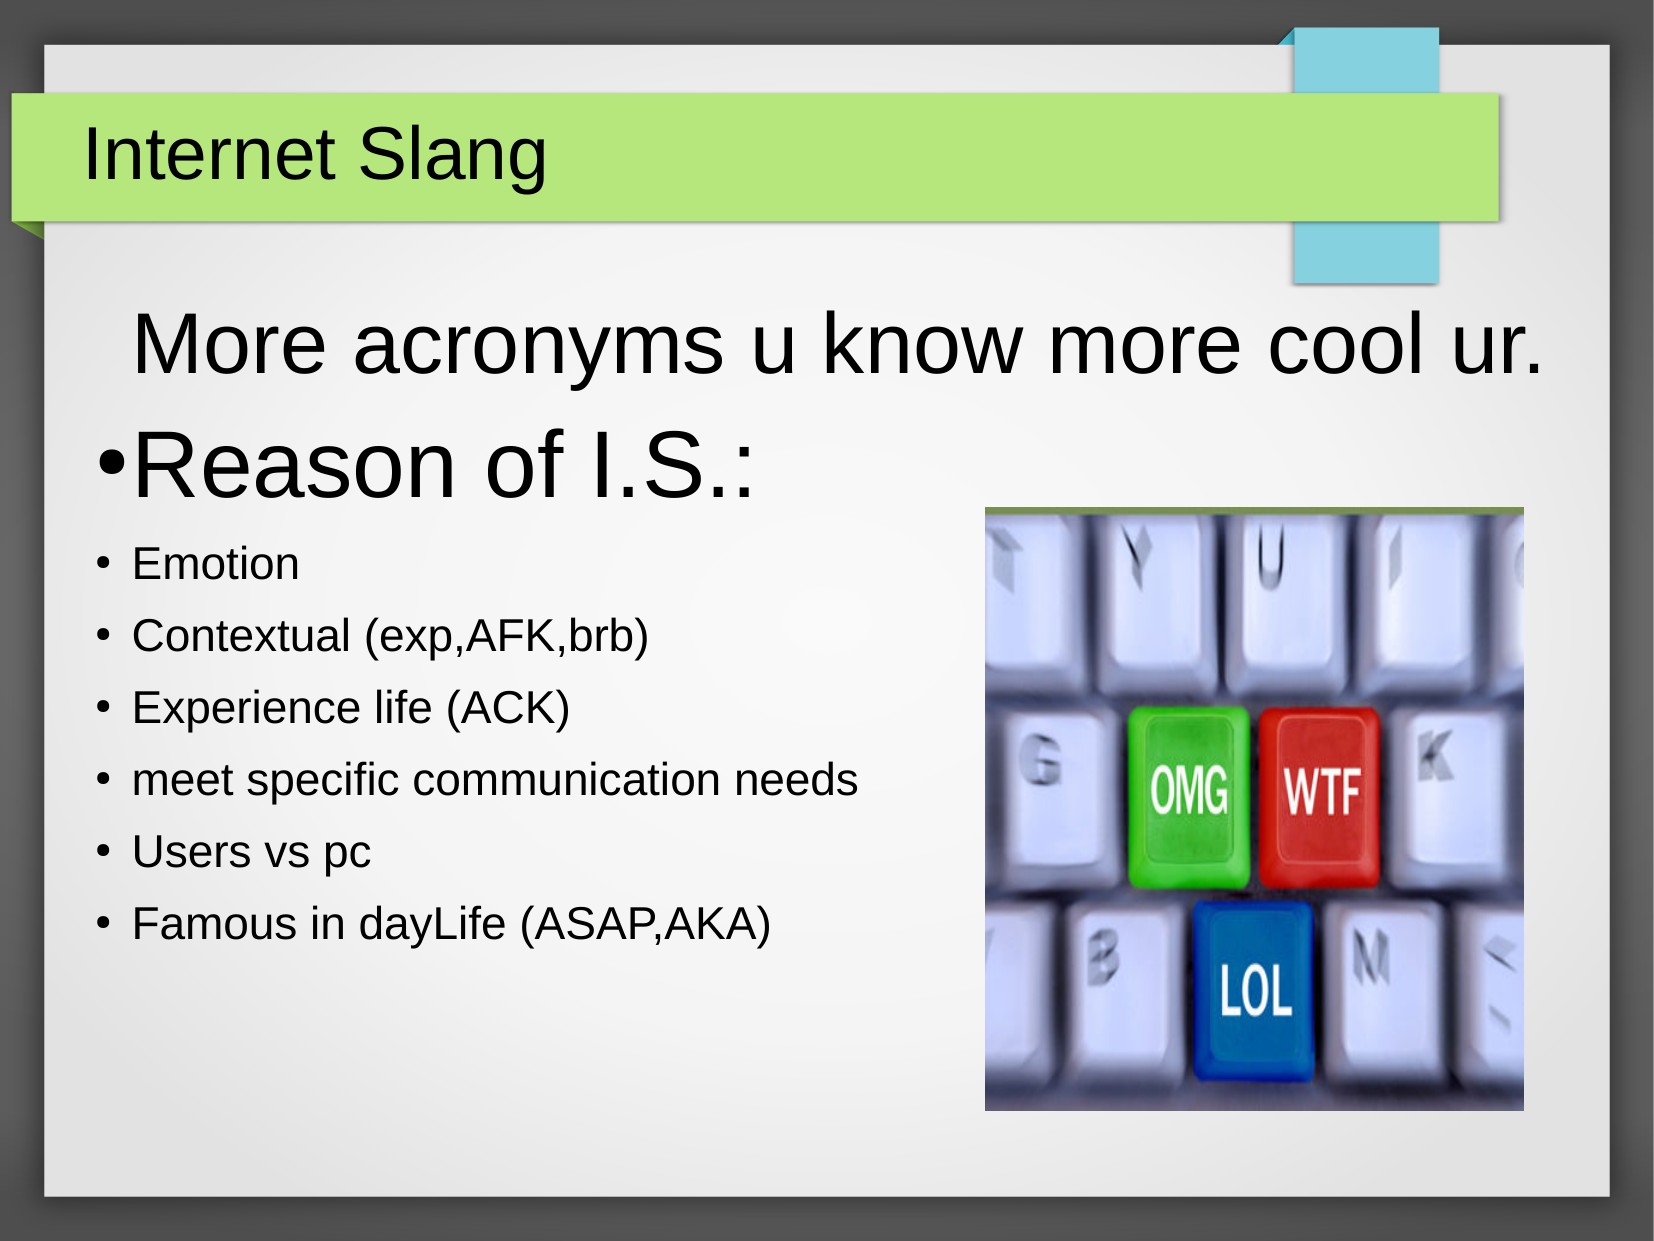

# Internet Slang
More acronyms u know more cool ur.
Reason of I.S.:
Emotion
Contextual (exp,AFK,brb)
Experience life (ACK)
meet specific communication needs
Users vs pc
Famous in dayLife (ASAP,AKA)